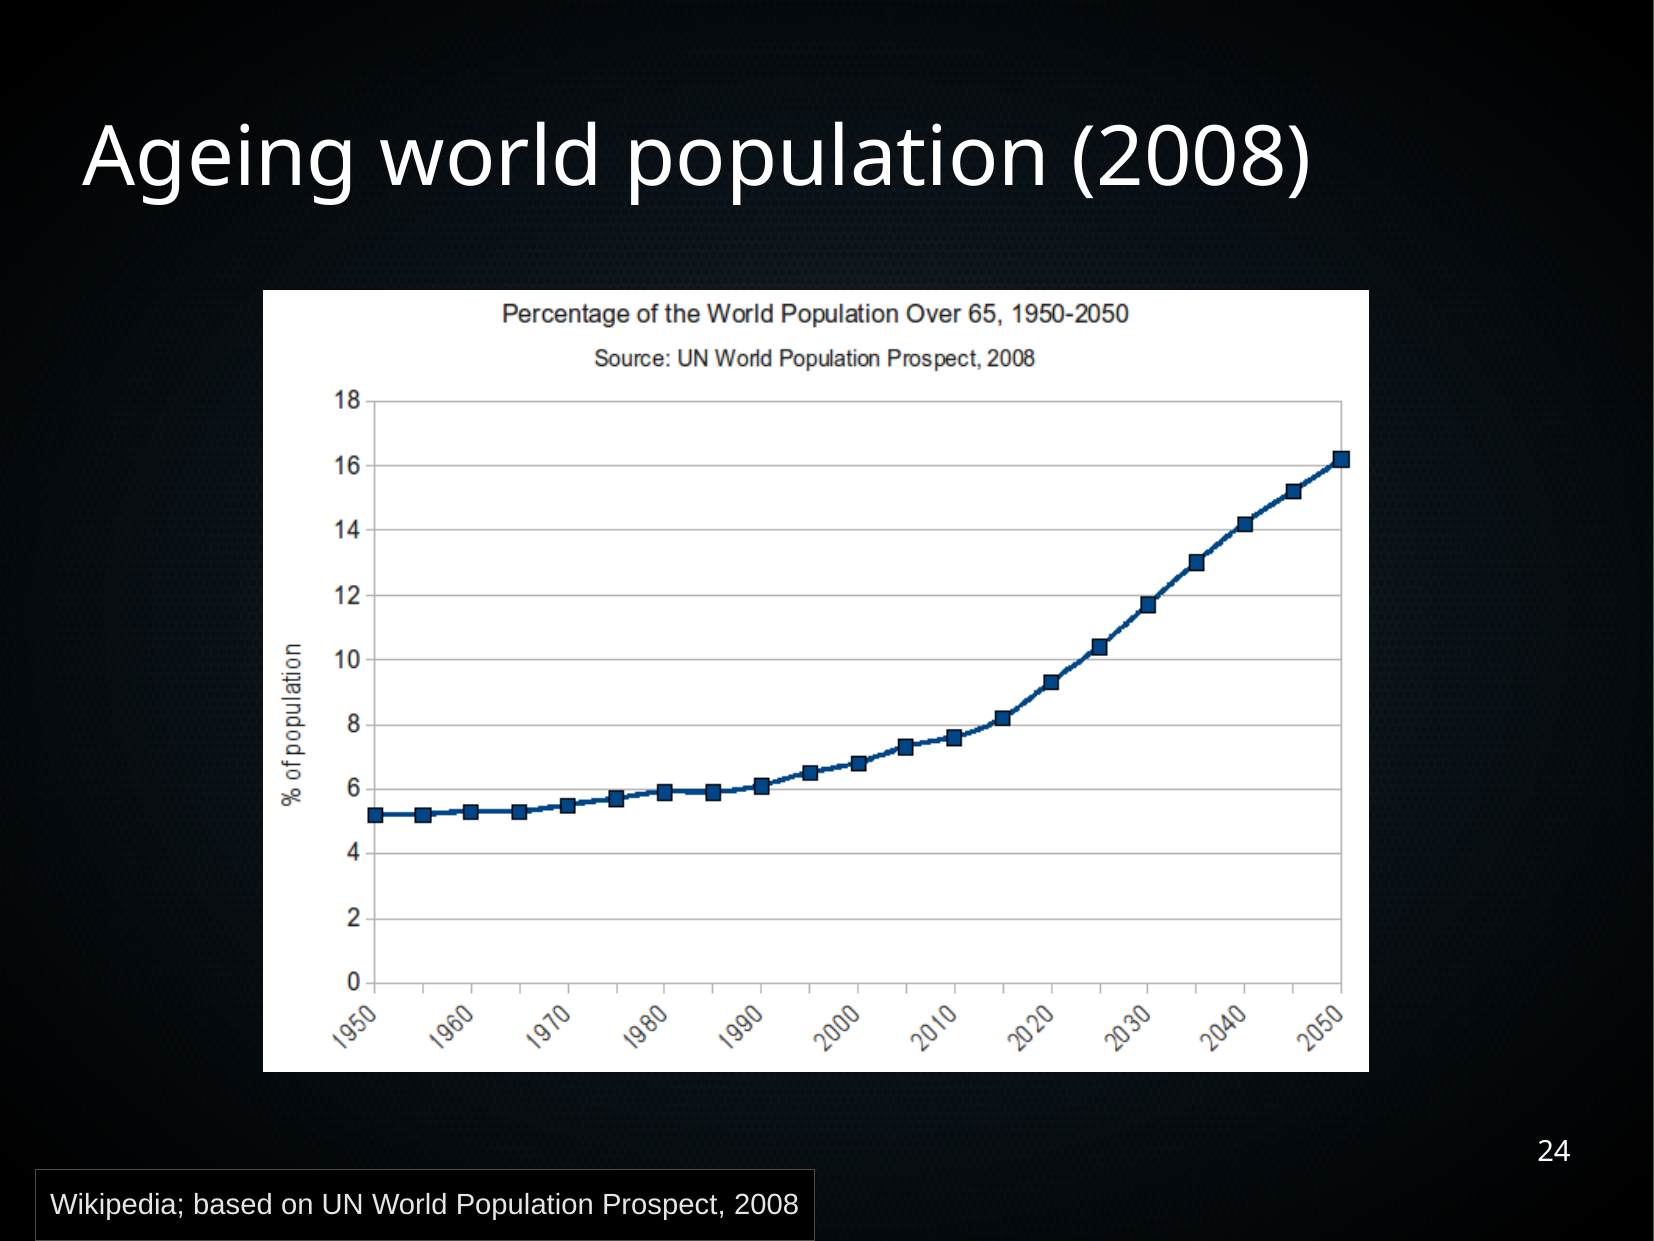

# Ageing world population (2008)
24
Wikipedia; based on UN World Population Prospect, 2008